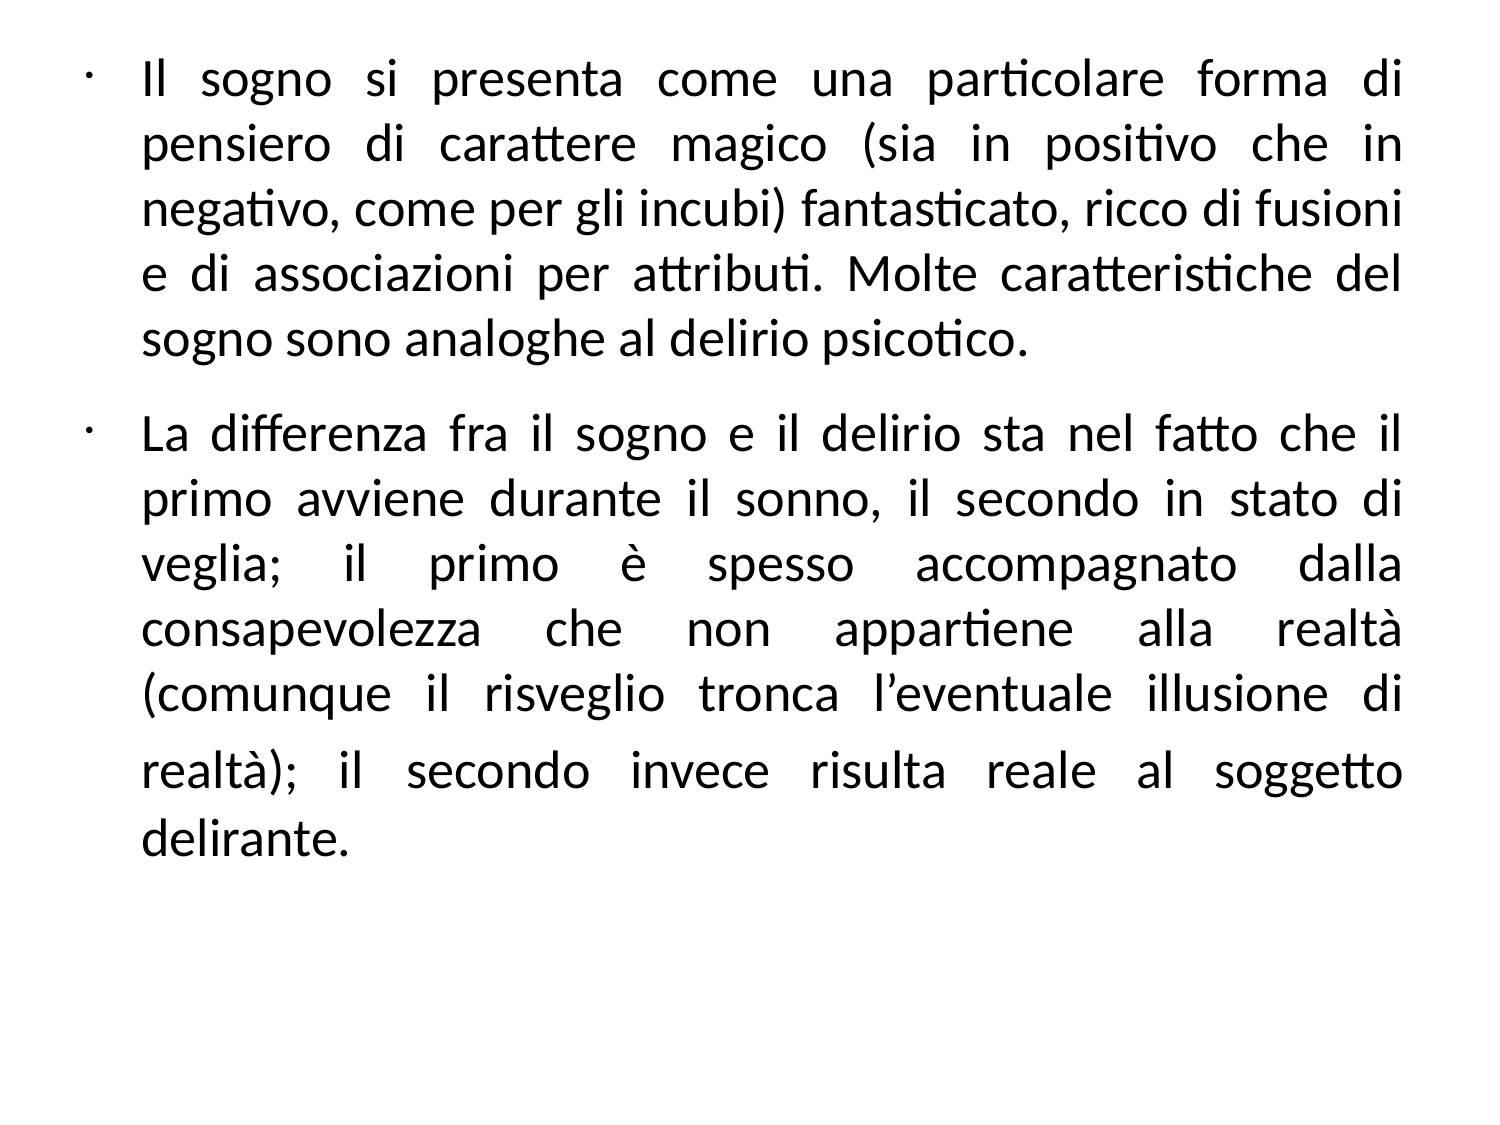

Il sogno si presenta come una particolare forma di pensiero di carattere magico (sia in positivo che in negativo, come per gli incubi) fantasticato, ricco di fusioni e di associazioni per attributi. Molte caratteristiche del sogno sono analoghe al delirio psicotico.
La differenza fra il sogno e il delirio sta nel fatto che il primo avviene durante il sonno, il secondo in stato di veglia; il primo è spesso accompagnato dalla consapevolezza che non appartiene alla realtà (comunque il risveglio tronca l’eventuale illusione di realtà); il secondo invece risulta reale al soggetto delirante.
#